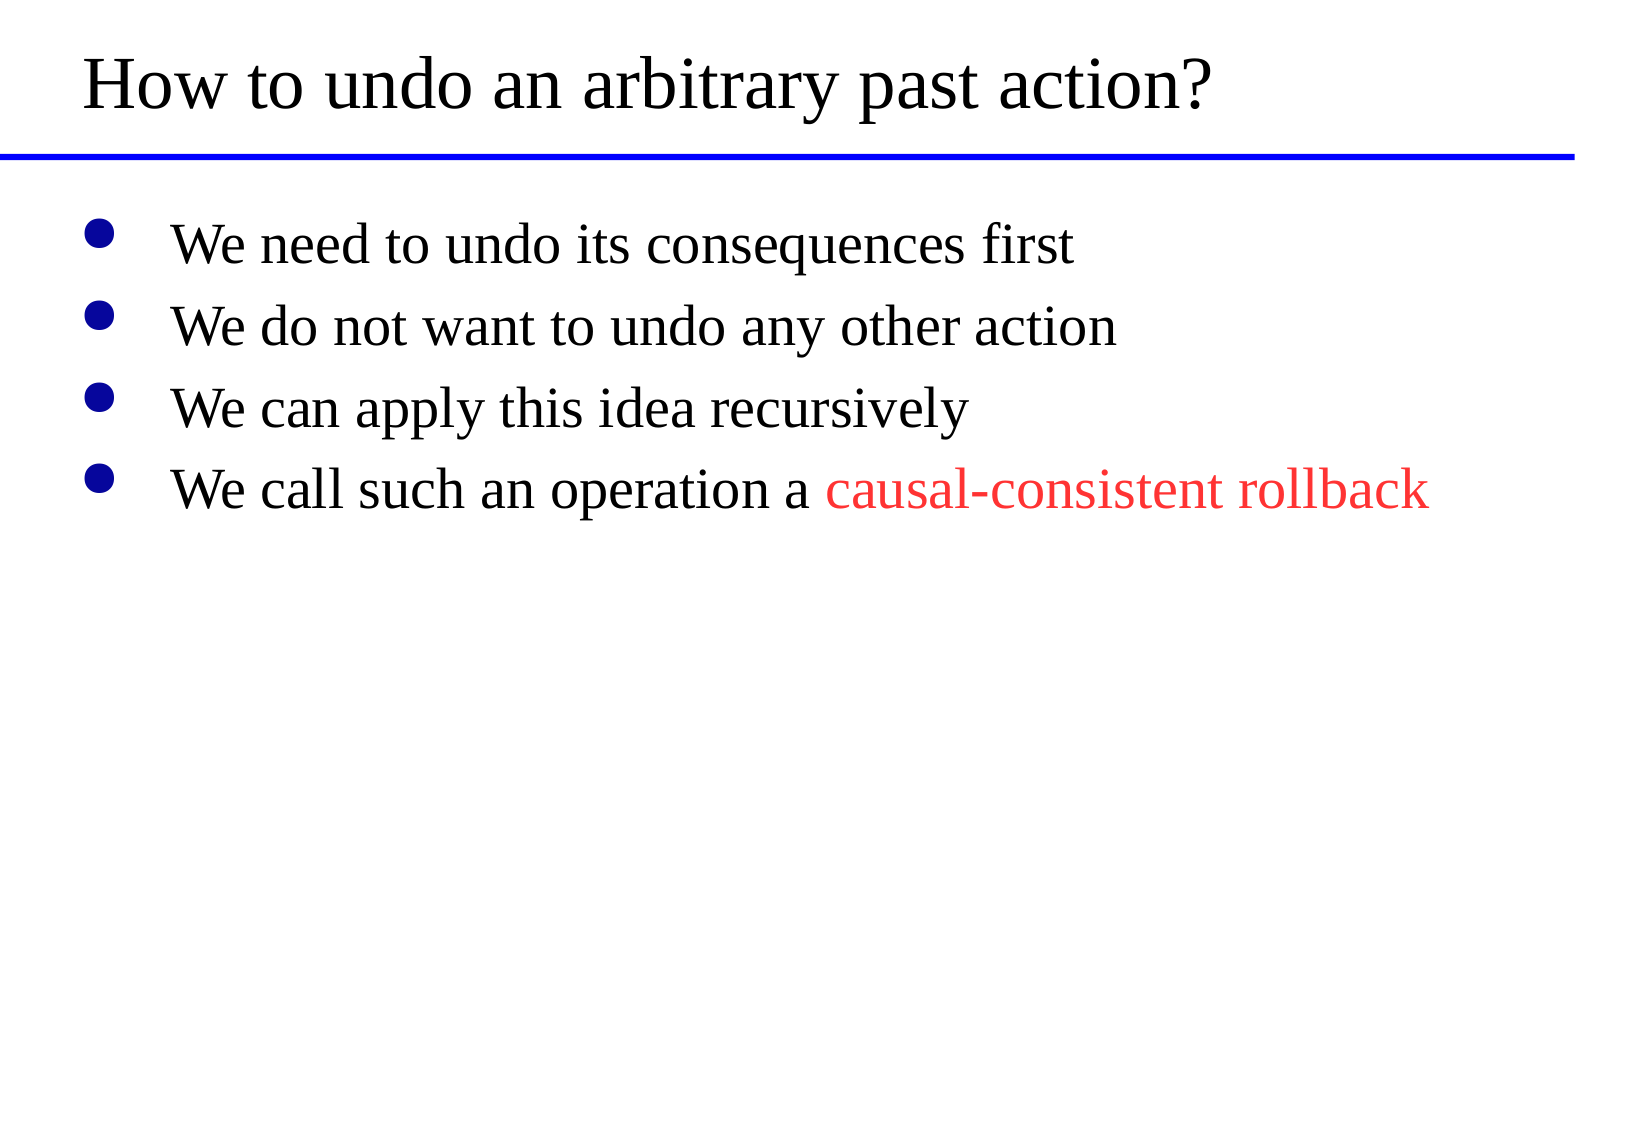

# How to undo an arbitrary past action?
We need to undo its consequences first
We do not want to undo any other action
We can apply this idea recursively
We call such an operation a causal-consistent rollback